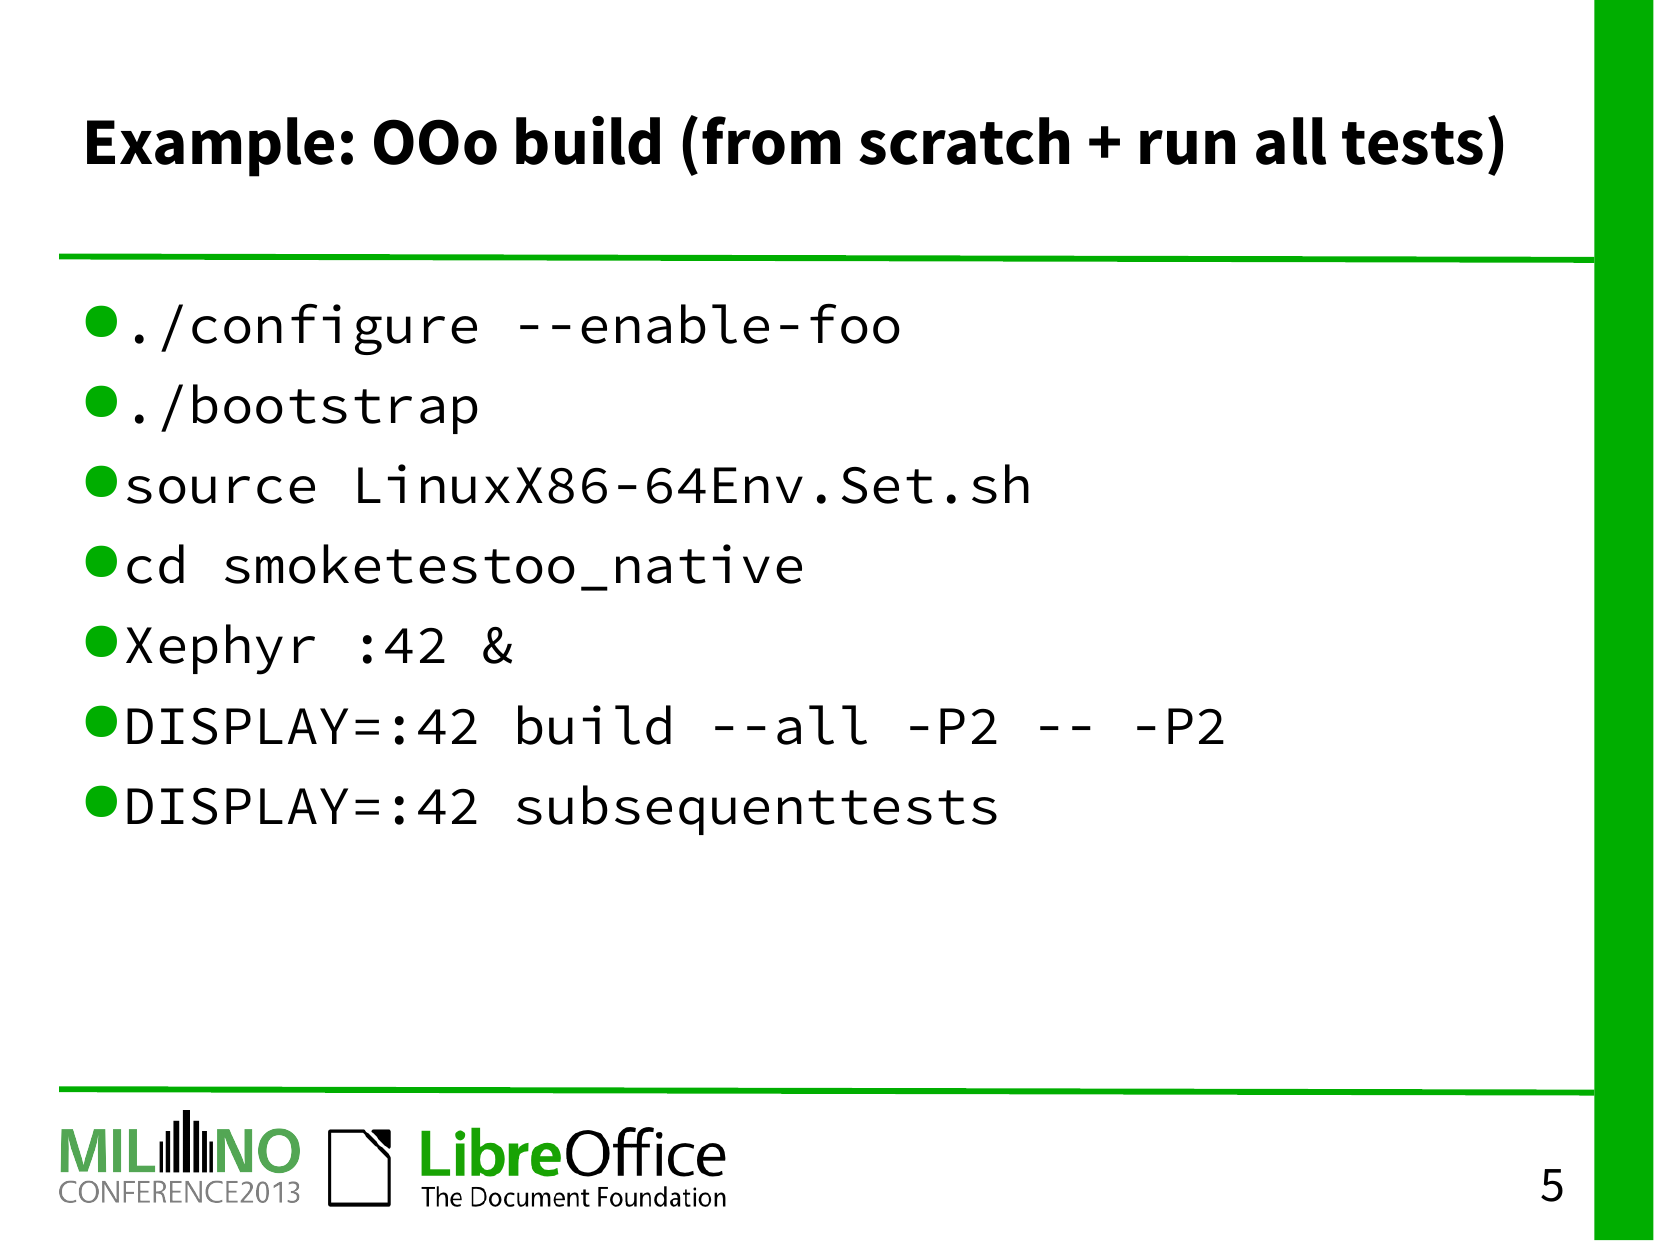

# Example: OOo build (from scratch + run all tests)
./configure --enable-foo
./bootstrap
source LinuxX86-64Env.Set.sh
cd smoketestoo_native
Xephyr :42 &
DISPLAY=:42 build --all -P2 -- -P2
DISPLAY=:42 subsequenttests
5